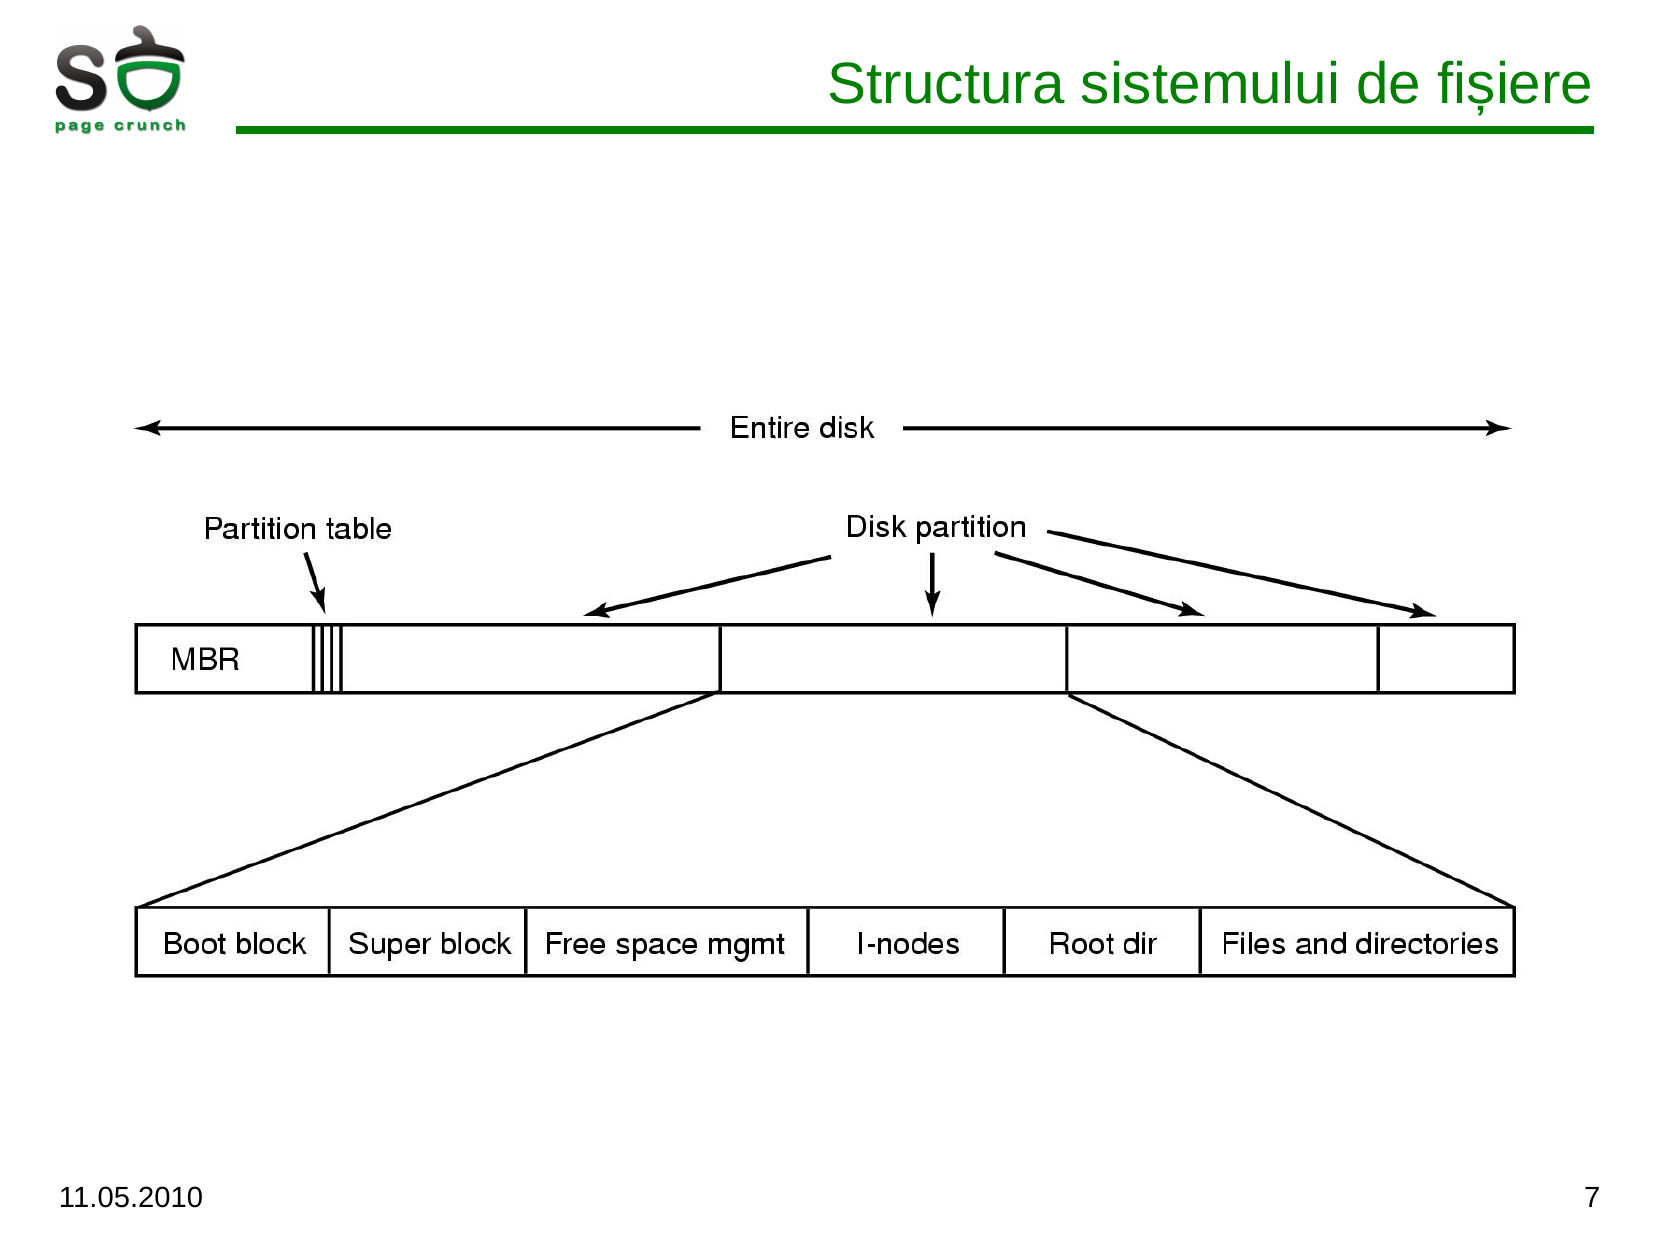

# Structura sistemului de fișiere
11.05.2010
7